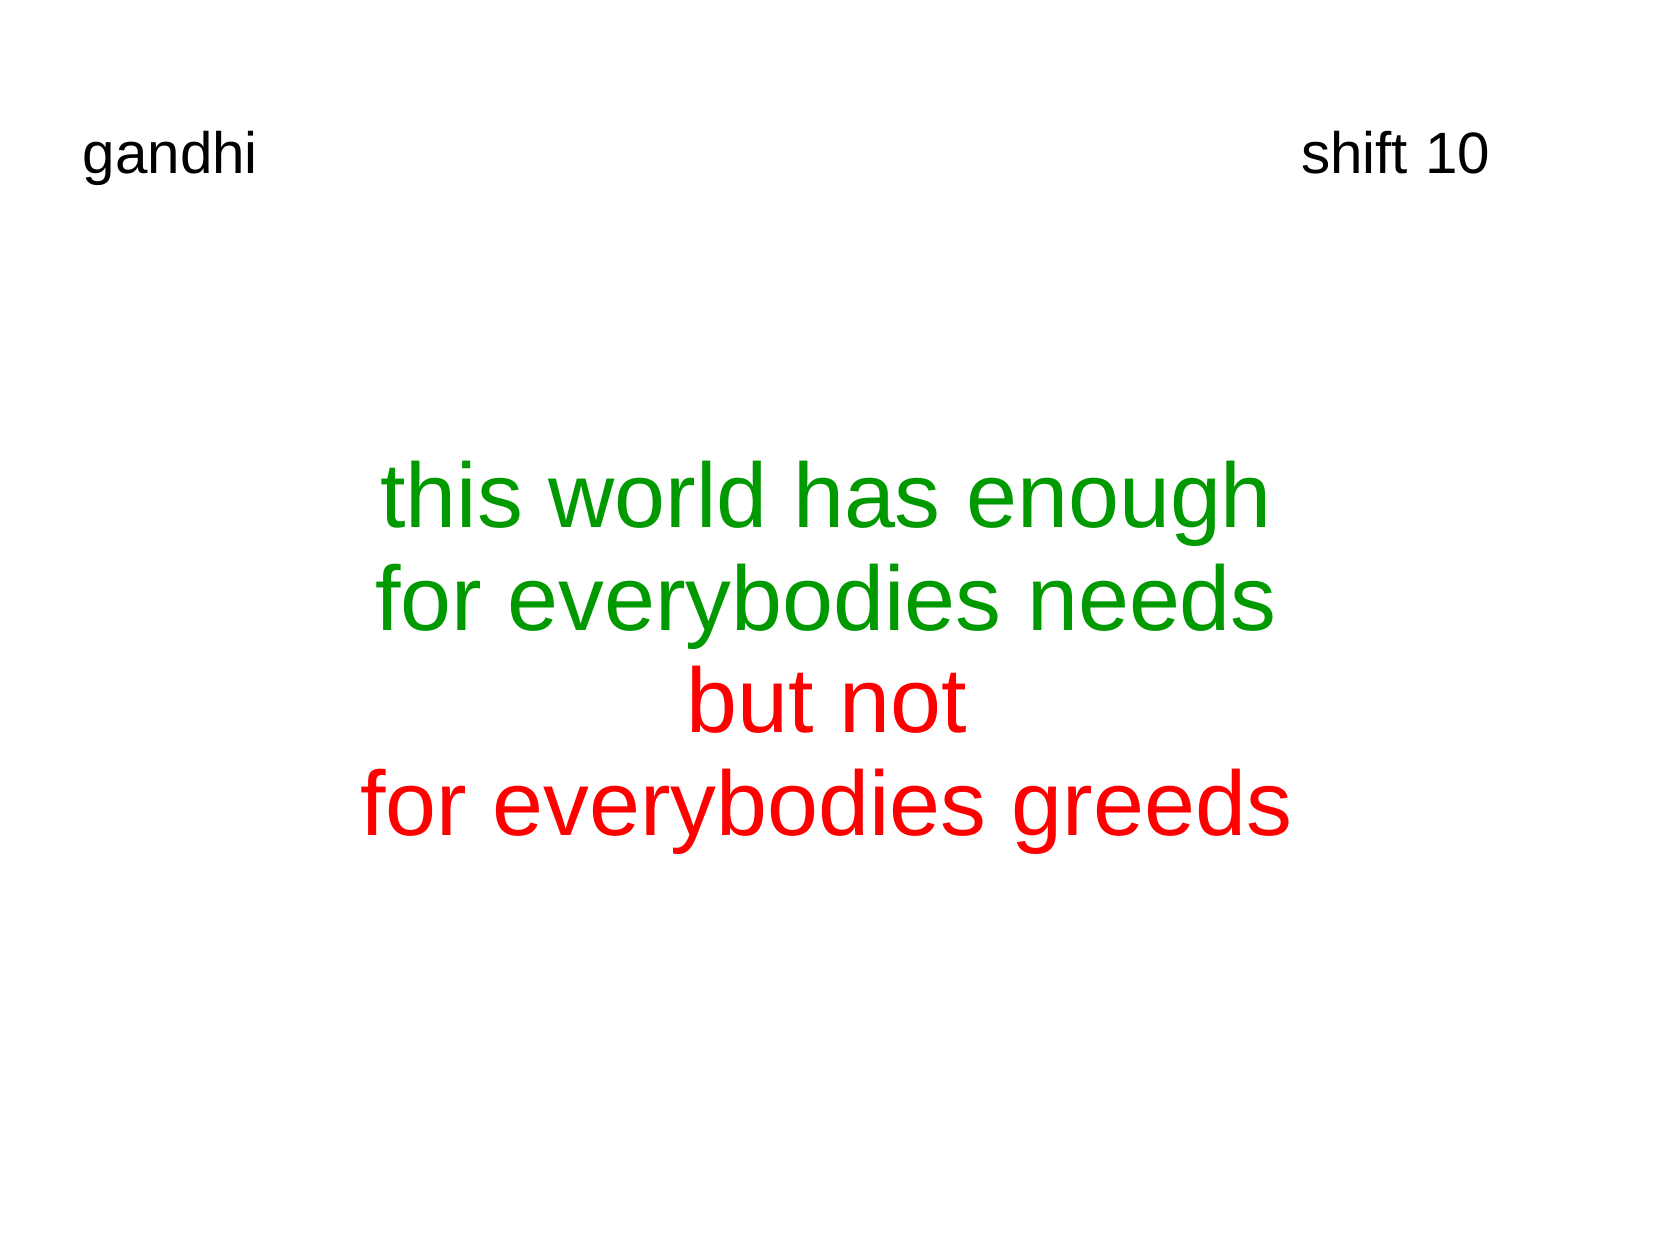

# gandhi
shift
10
this world has enough
for everybodies needs
but not
for everybodies greeds